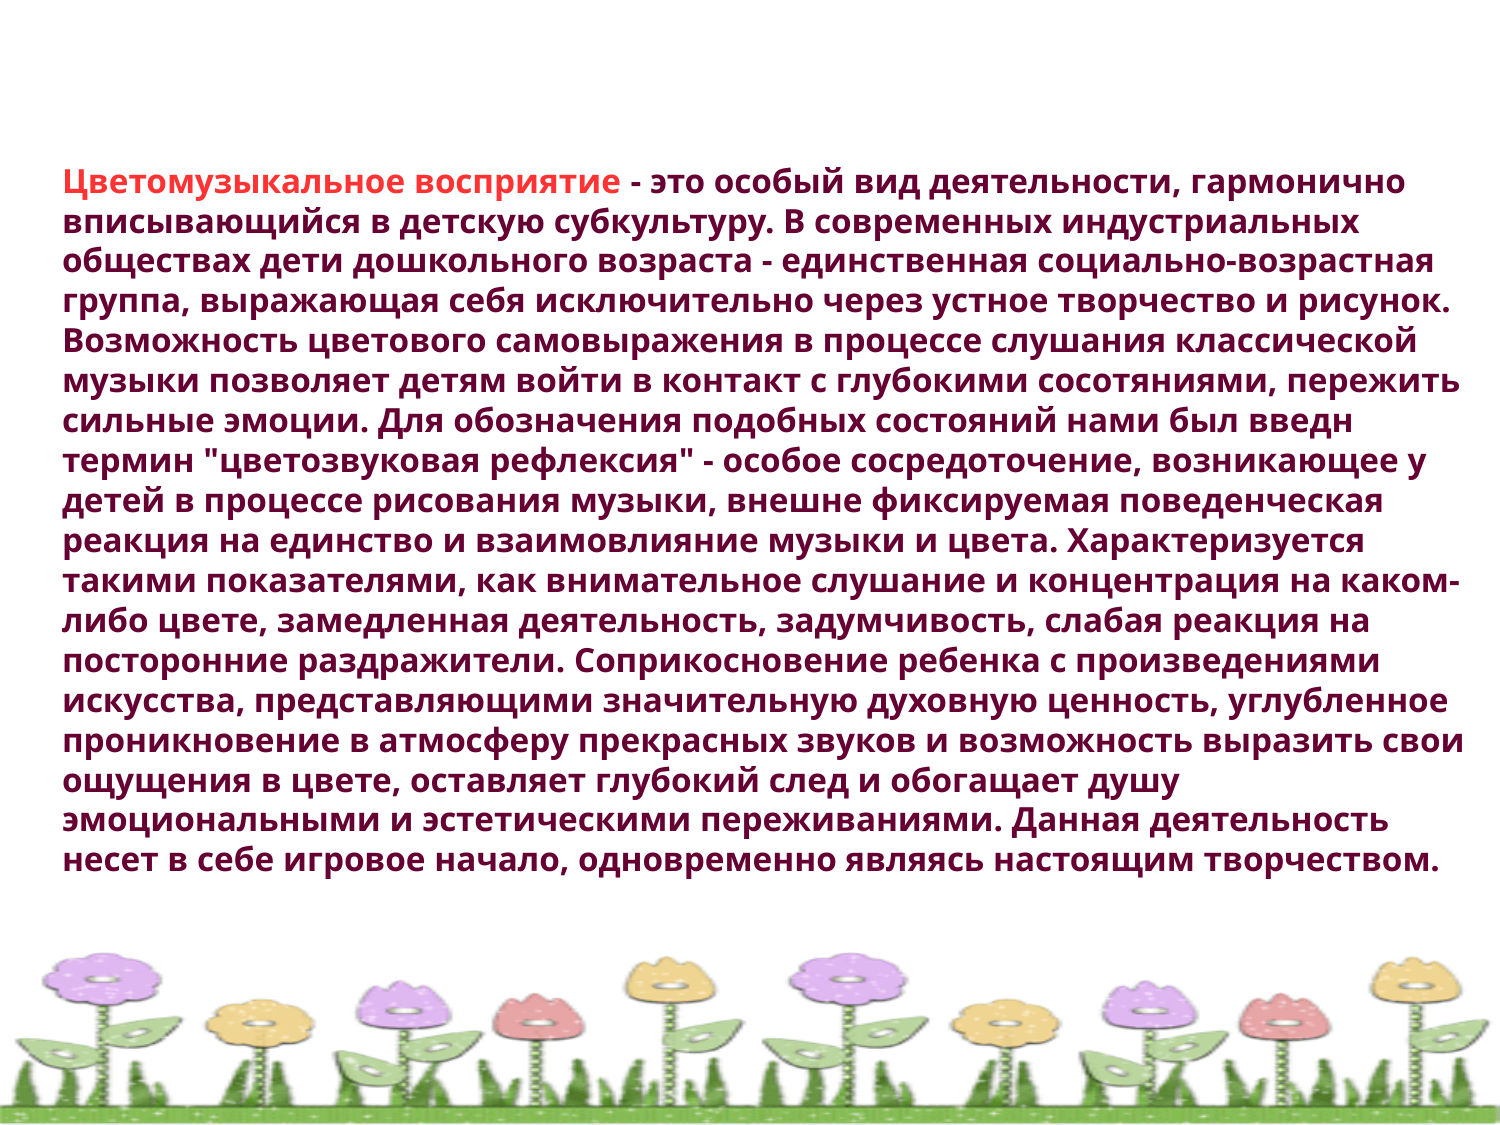

Цветомузыкальное восприятие - это особый вид деятельности, гармонично вписывающийся в детскую субкультуру. В современных индустриальных обществах дети дошкольного возраста - единственная социально-возрастная группа, выражающая себя исключительно через устное творчество и рисунок. Возможность цветового самовыражения в процессе слушания классической музыки позволяет детям войти в контакт с глубокими сосотяниями, пережить сильные эмоции. Для обозначения подобных состояний нами был введн термин "цветозвуковая рефлексия" - особое сосредоточение, возникающее у детей в процессе рисования музыки, внешне фиксируемая поведенческая реакция на единство и взаимовлияние музыки и цвета. Характеризуется такими показателями, как внимательное слушание и концентрация на каком-либо цвете, замедленная деятельность, задумчивость, слабая реакция на посторонние раздражители. Соприкосновение ребенка с произведениями искусства, представляющими значительную духовную ценность, углубленное проникновение в атмосферу прекрасных звуков и возможность выразить свои ощущения в цвете, оставляет глубокий след и обогащает душу эмоциональными и эстетическими переживаниями. Данная деятельность несет в себе игровое начало, одновременно являясь настоящим творчеством.
1.